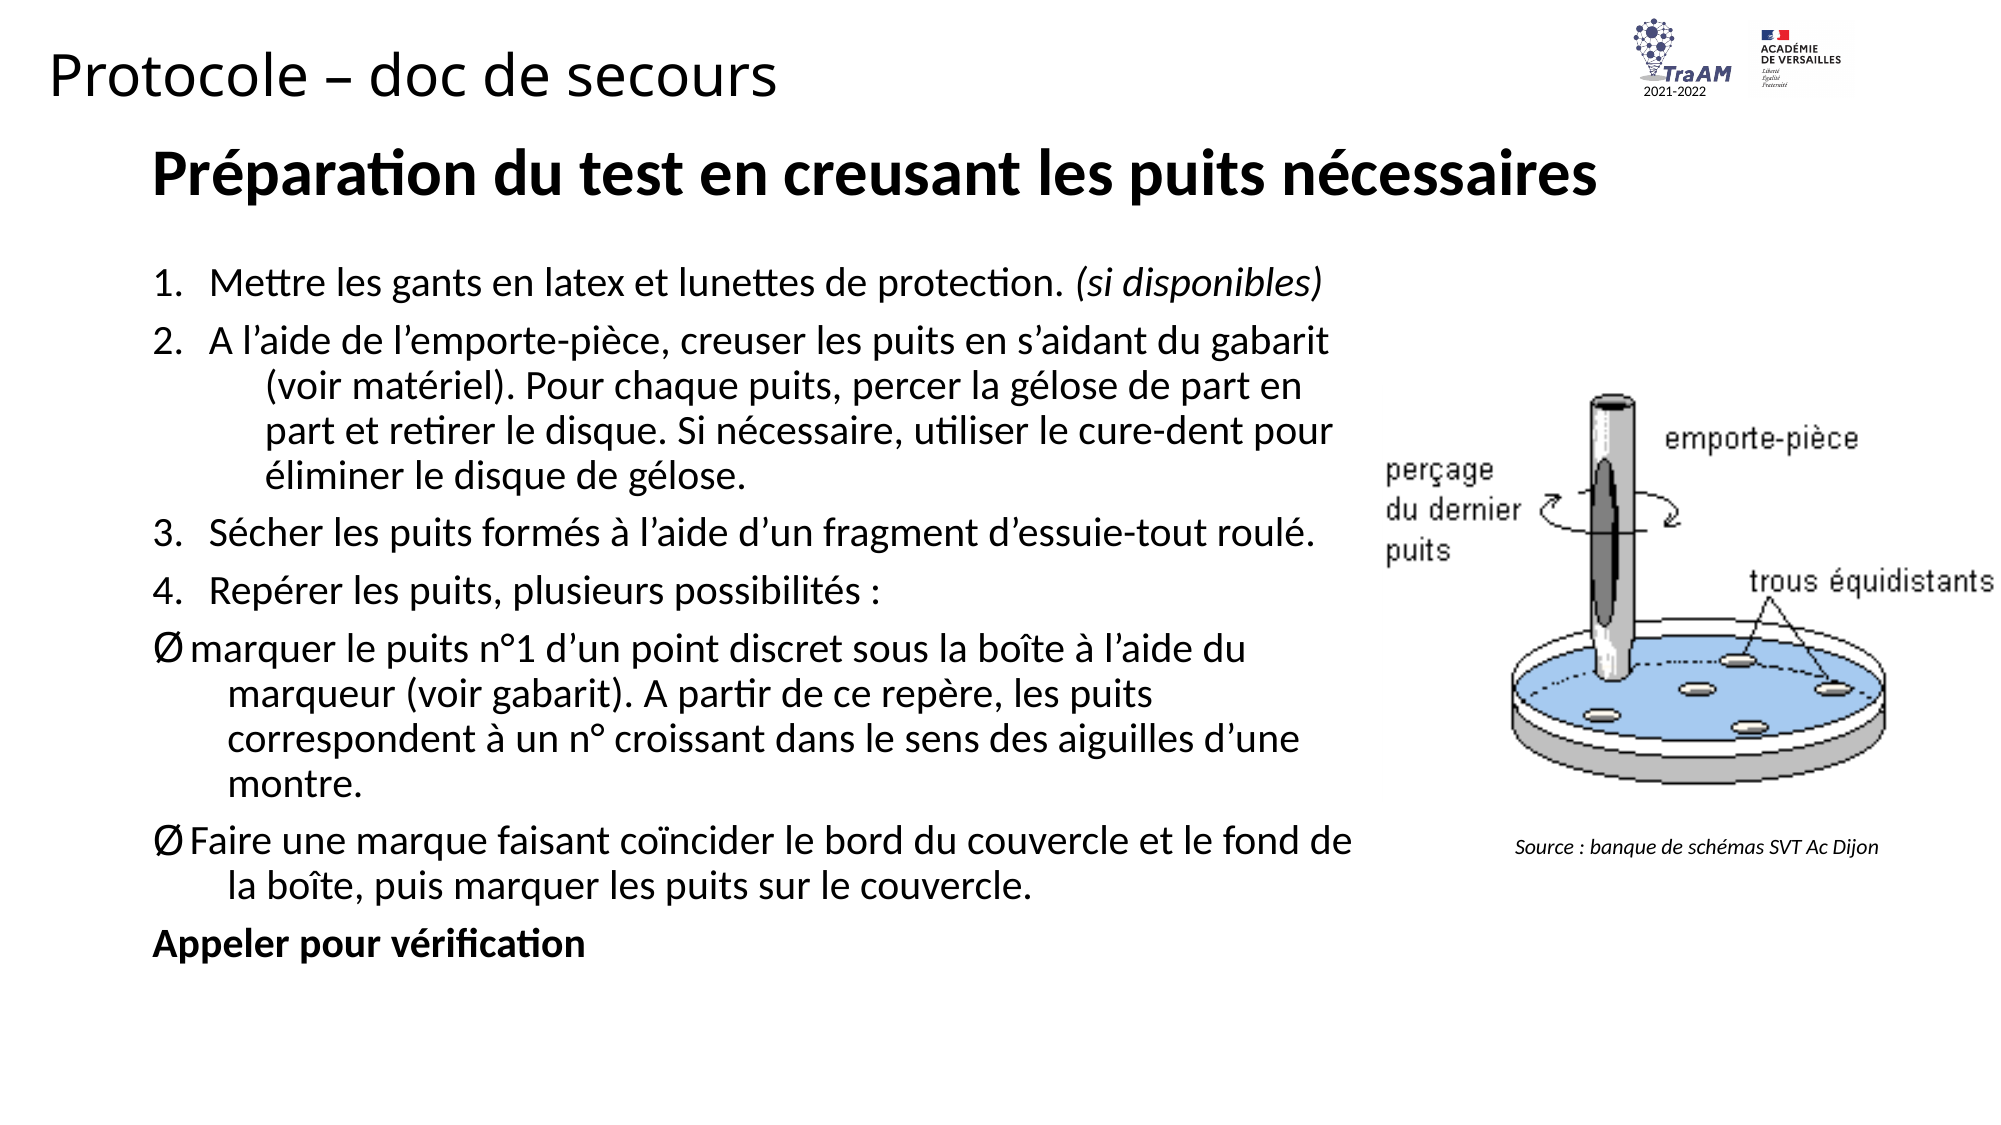

Protocole – doc de secours
# Préparation du test en creusant les puits nécessaires
Mettre les gants en latex et lunettes de protection. (si disponibles)
A l’aide de l’emporte-pièce, creuser les puits en s’aidant du gabarit (voir matériel). Pour chaque puits, percer la gélose de part en part et retirer le disque. Si nécessaire, utiliser le cure-dent pour éliminer le disque de gélose.
Sécher les puits formés à l’aide d’un fragment d’essuie-tout roulé.
Repérer les puits, plusieurs possibilités :
marquer le puits n°1 d’un point discret sous la boîte à l’aide du marqueur (voir gabarit). A partir de ce repère, les puits correspondent à un n° croissant dans le sens des aiguilles d’une montre.
Faire une marque faisant coïncider le bord du couvercle et le fond de la boîte, puis marquer les puits sur le couvercle.
Appeler pour vérification
Source : banque de schémas SVT Ac Dijon